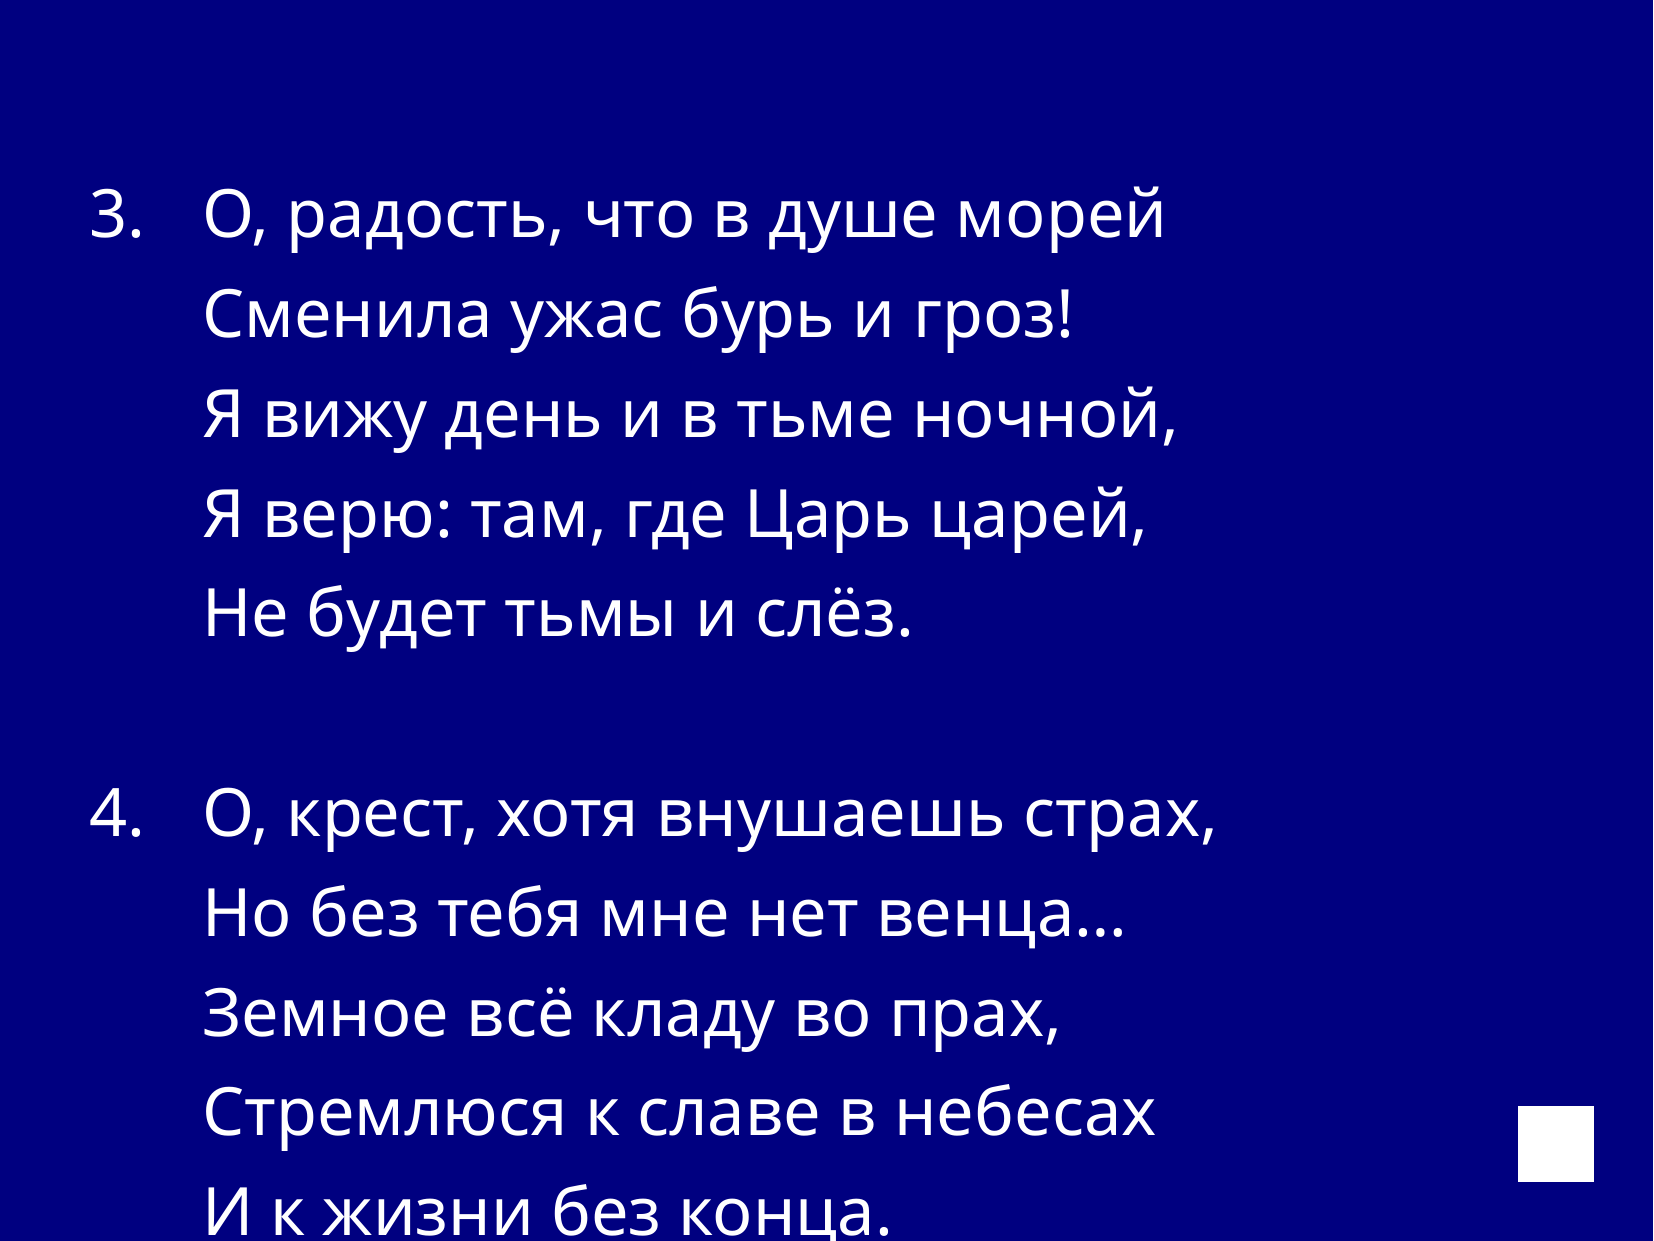

3.	О, радость, что в душе морей
	Сменила ужас бурь и гроз!
	Я вижу день и в тьме ночной,
	Я верю: там, где Царь царей,
	Не будет тьмы и слёз.
4.	О, крест, хотя внушаешь страх,
	Но без тебя мне нет венца…
	Земное всё кладу во прах,
	Стремлюся к славе в небесах
	И к жизни без конца.